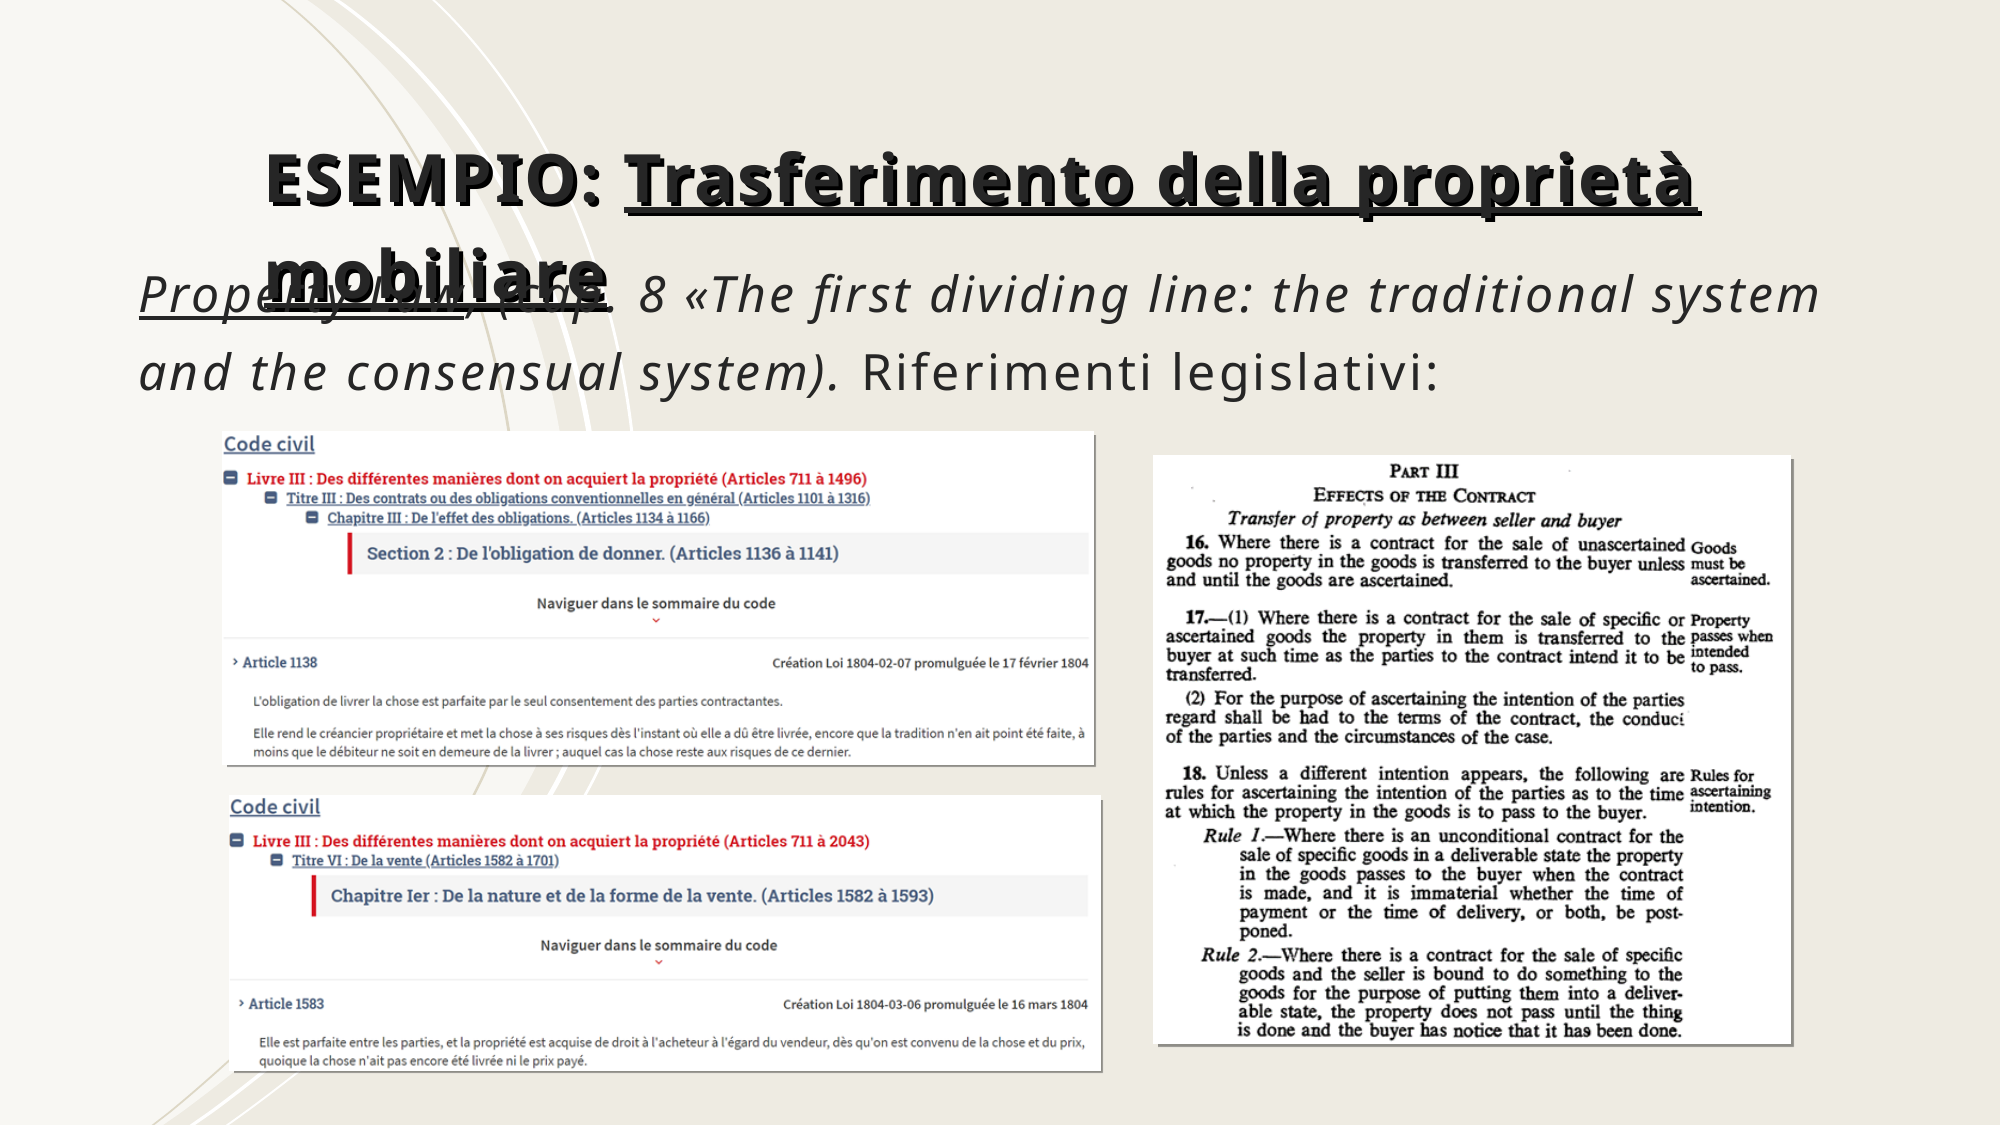

# ESEMPIO: Trasferimento della proprietà mobiliare
Property Law, (cap. 8 «The first dividing line: the traditional system and the consensual system). Riferimenti legislativi: